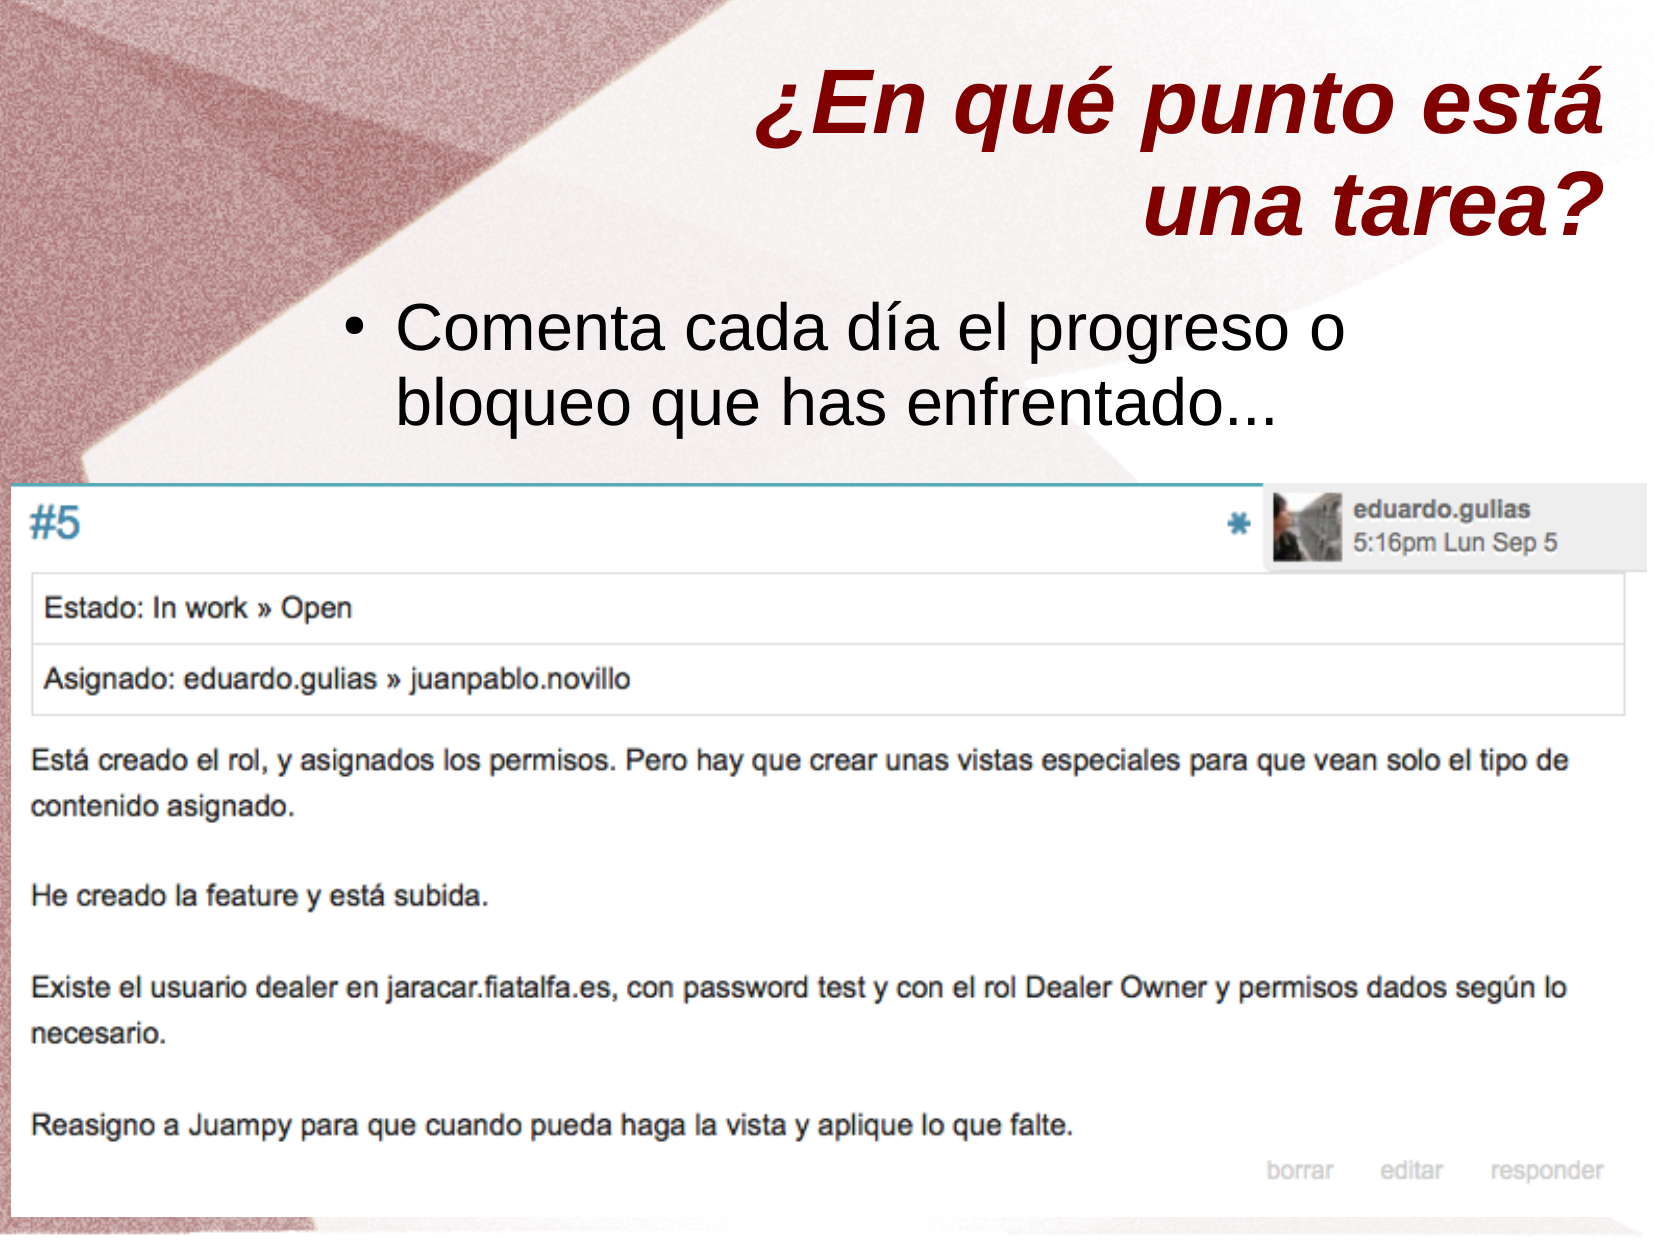

# ¿En qué punto está una tarea?
Comenta cada día el progreso o bloqueo que has enfrentado...